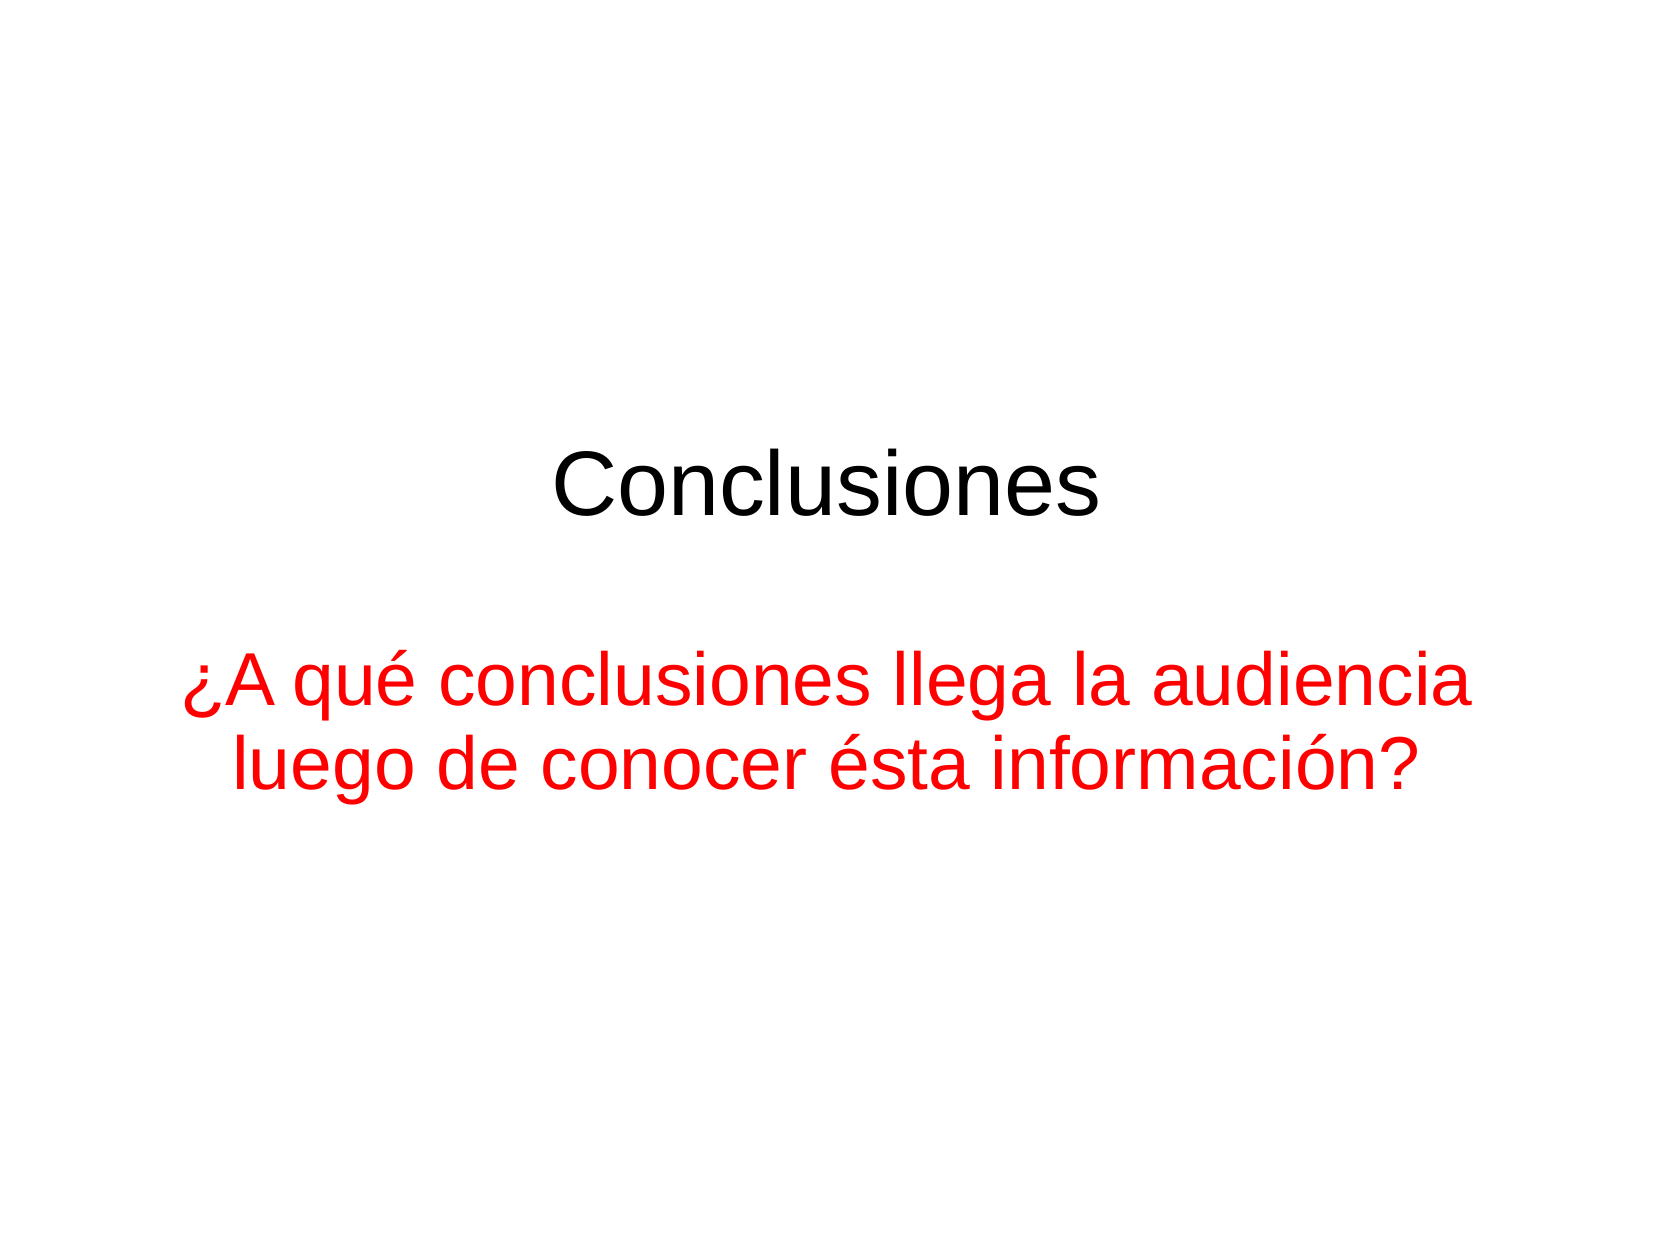

# Conclusiones ¿A qué conclusiones llega la audiencia luego de conocer ésta información?